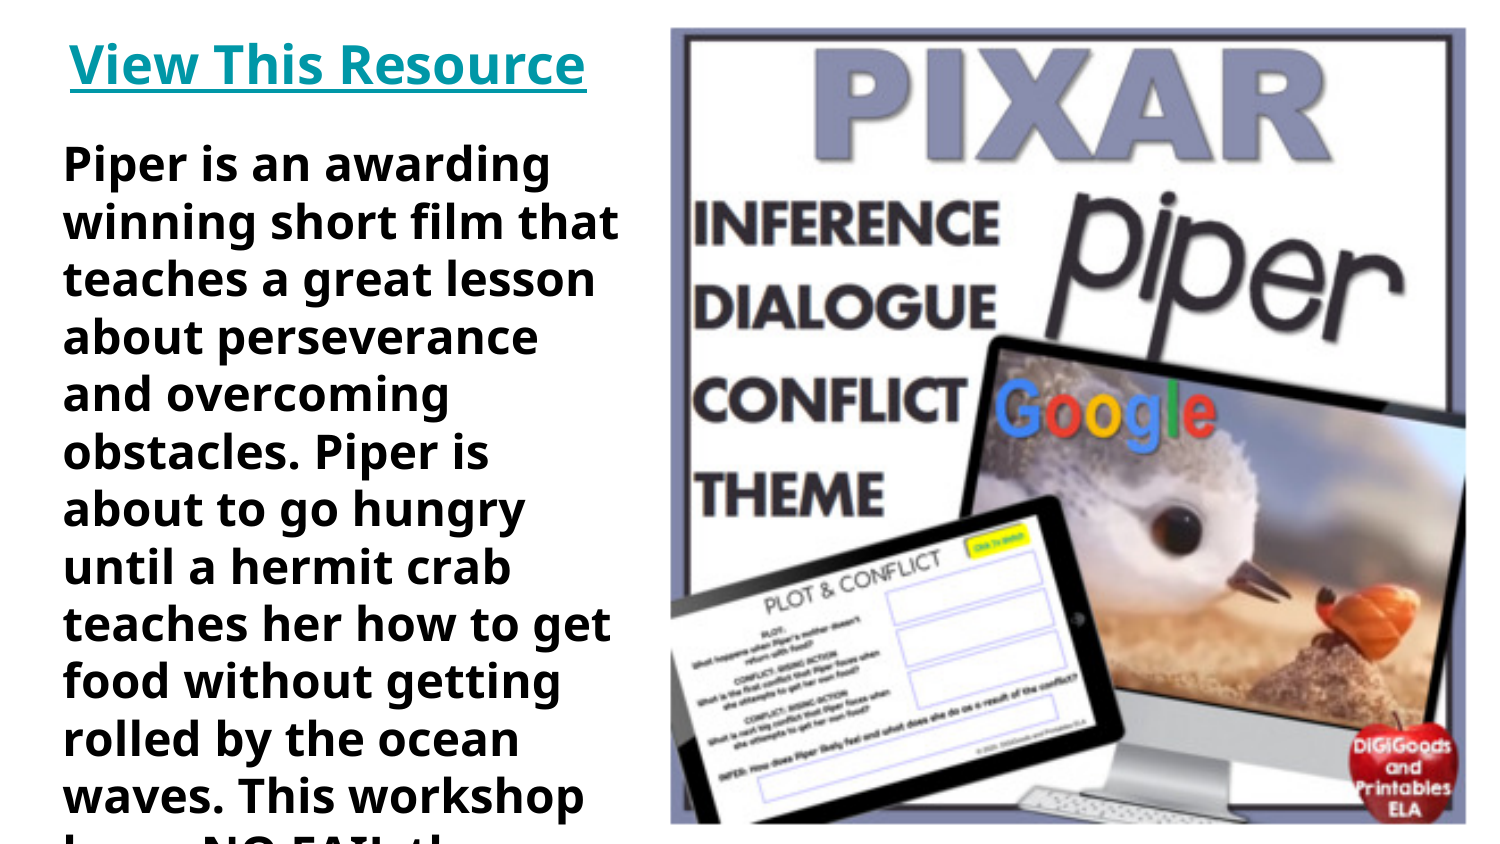

View This Resource
Piper is an awarding winning short film that teaches a great lesson about perseverance and overcoming obstacles. Piper is about to go hungry until a hermit crab teaches her how to get food without getting rolled by the ocean waves. This workshop has a NO FAIL theme activity. Students trace the obstacles and conflict to discover the theme.